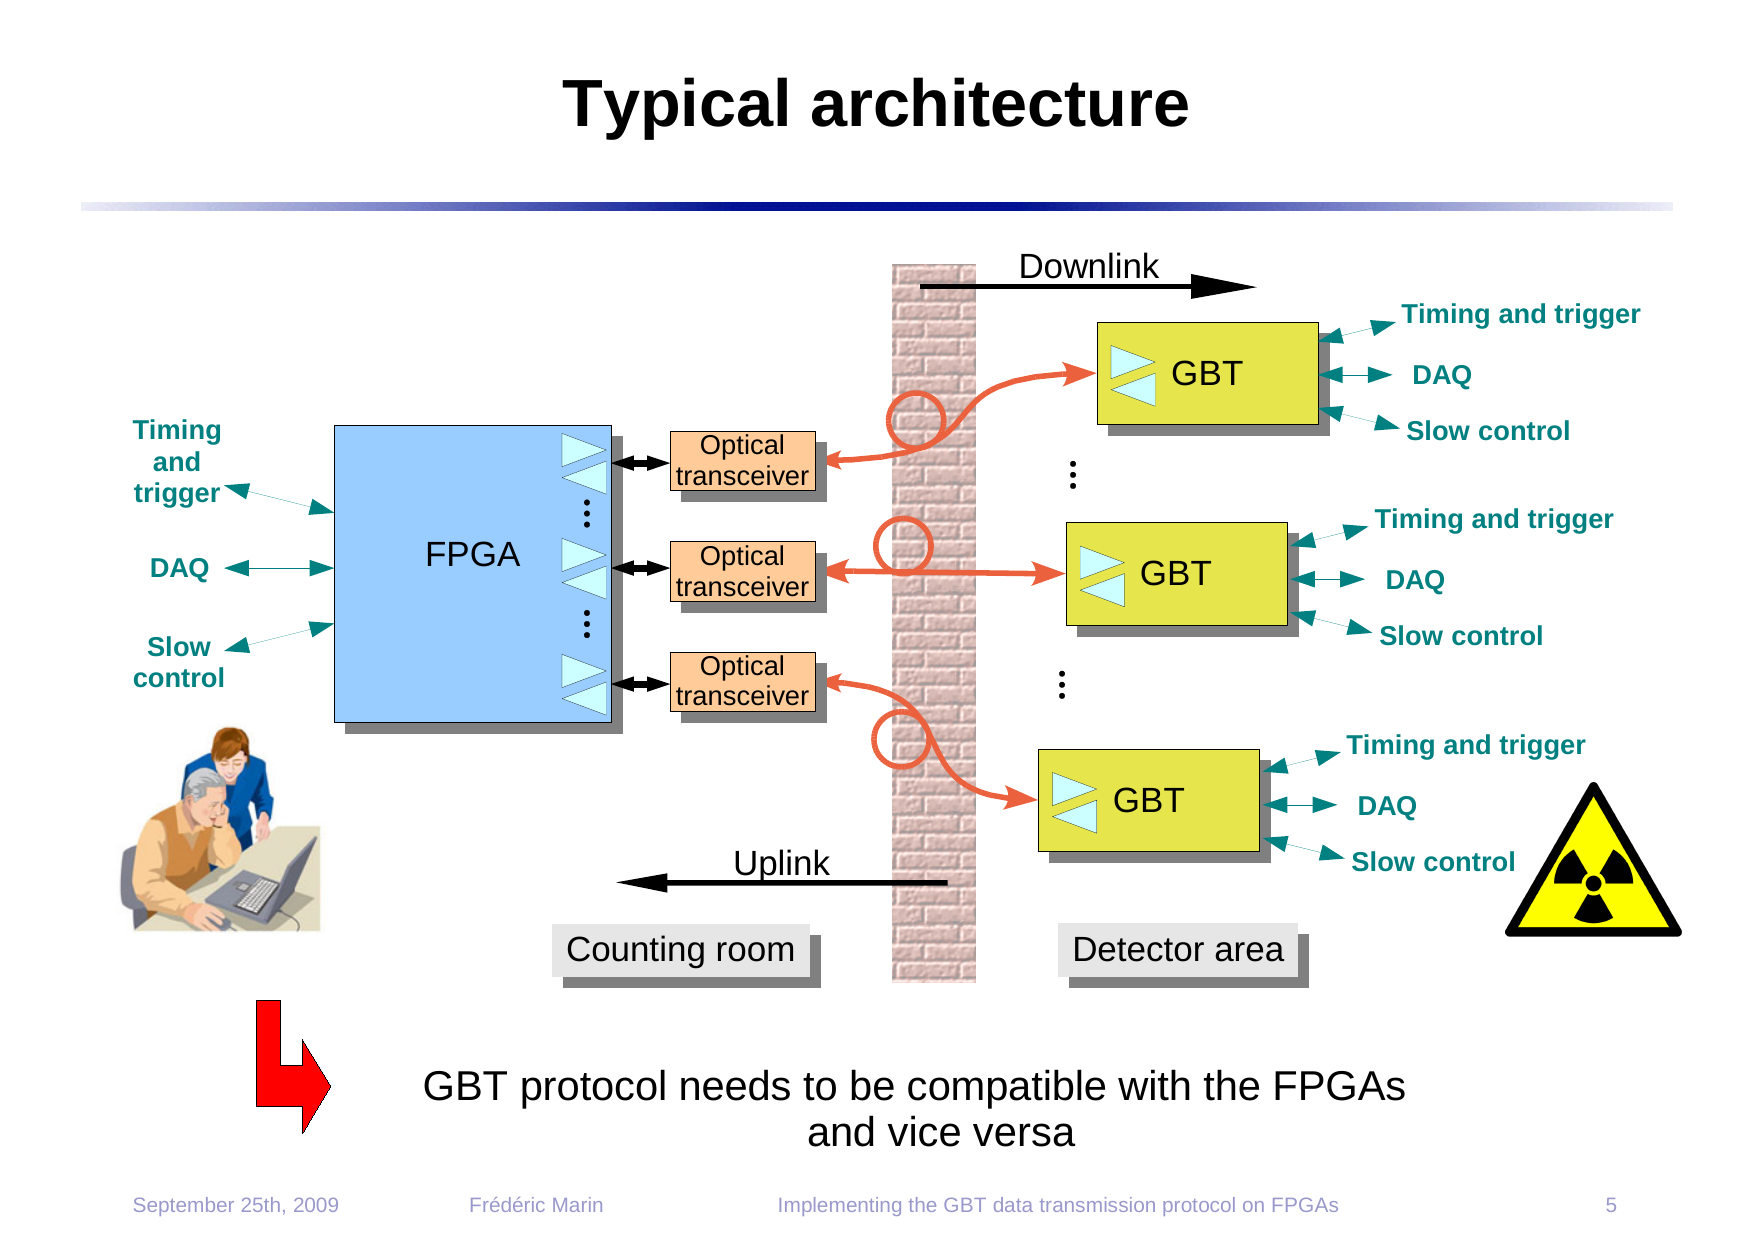

# Typical architecture
GBT protocol needs to be compatible with the FPGAs
and vice versa